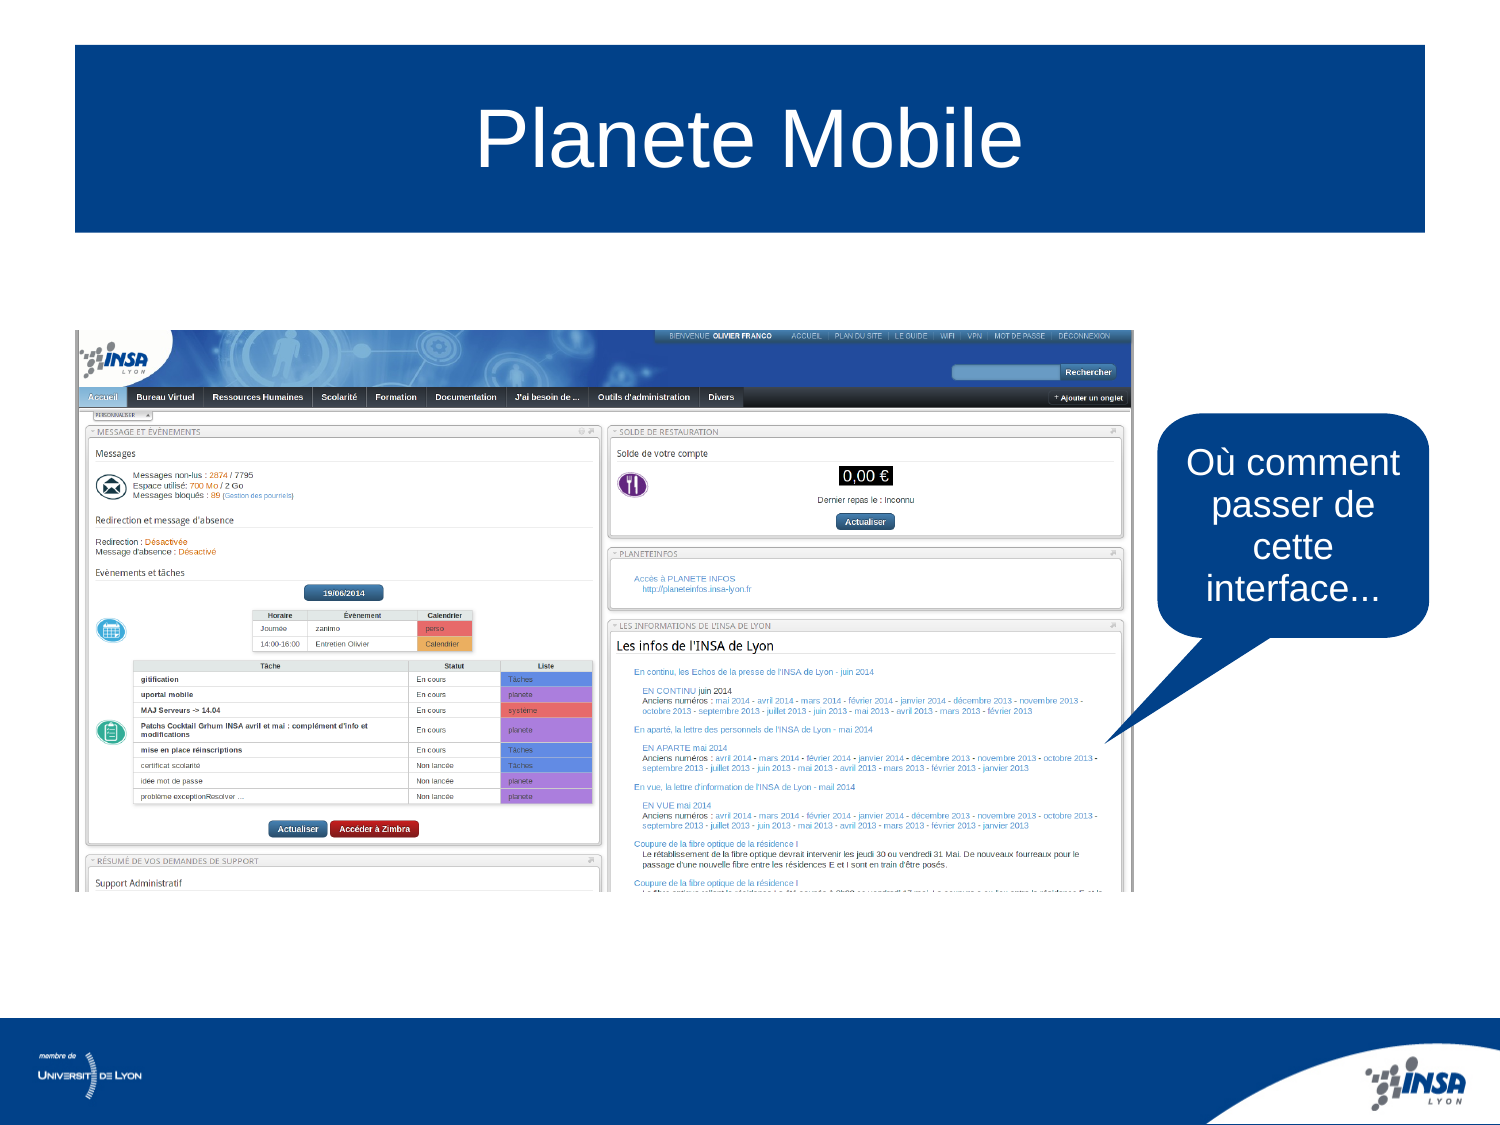

# Planete Mobile
Où comment passer de cette interface...